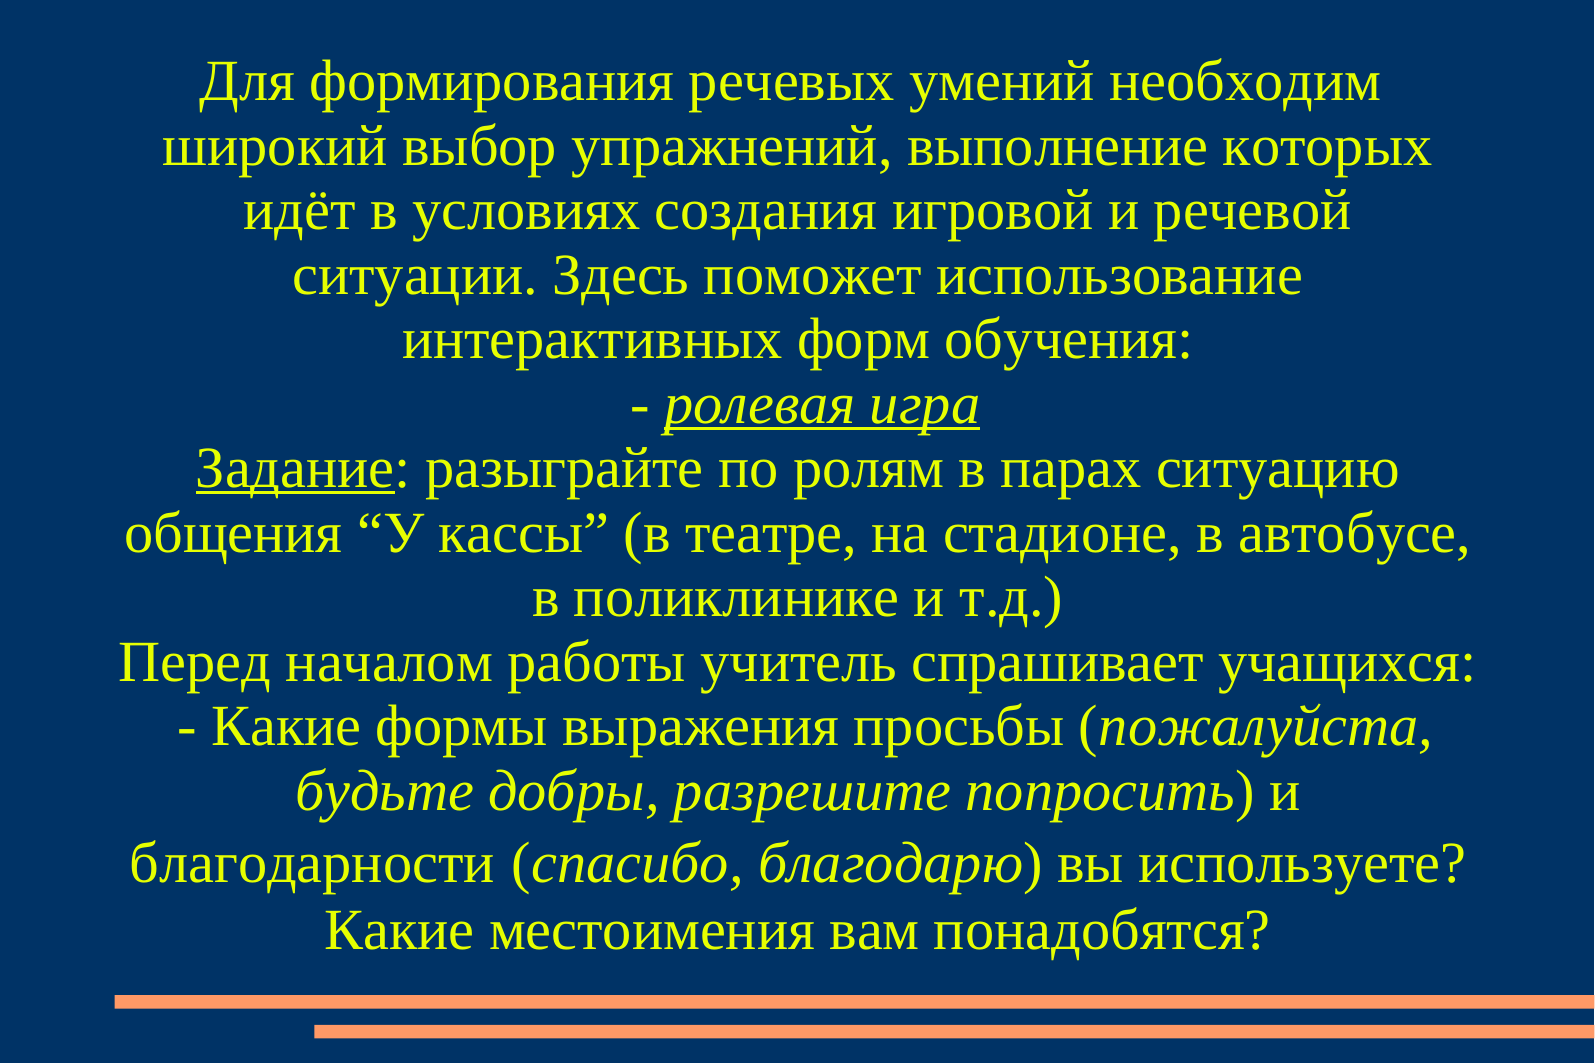

# Для формирования речевых умений необходим широкий выбор упражнений, выполнение которых идёт в условиях создания игровой и речевой ситуации. Здесь поможет использование интерактивных форм обучения:
 - ролевая игра
Задание: разыграйте по ролям в парах ситуацию общения “У кассы” (в театре, на стадионе, в автобусе, в поликлинике и т.д.)
Перед началом работы учитель спрашивает учащихся:
 - Какие формы выражения просьбы (пожалуйста, будьте добры, разрешите попросить) и благодарности (спасибо, благодарю) вы используете? Какие местоимения вам понадобятся?